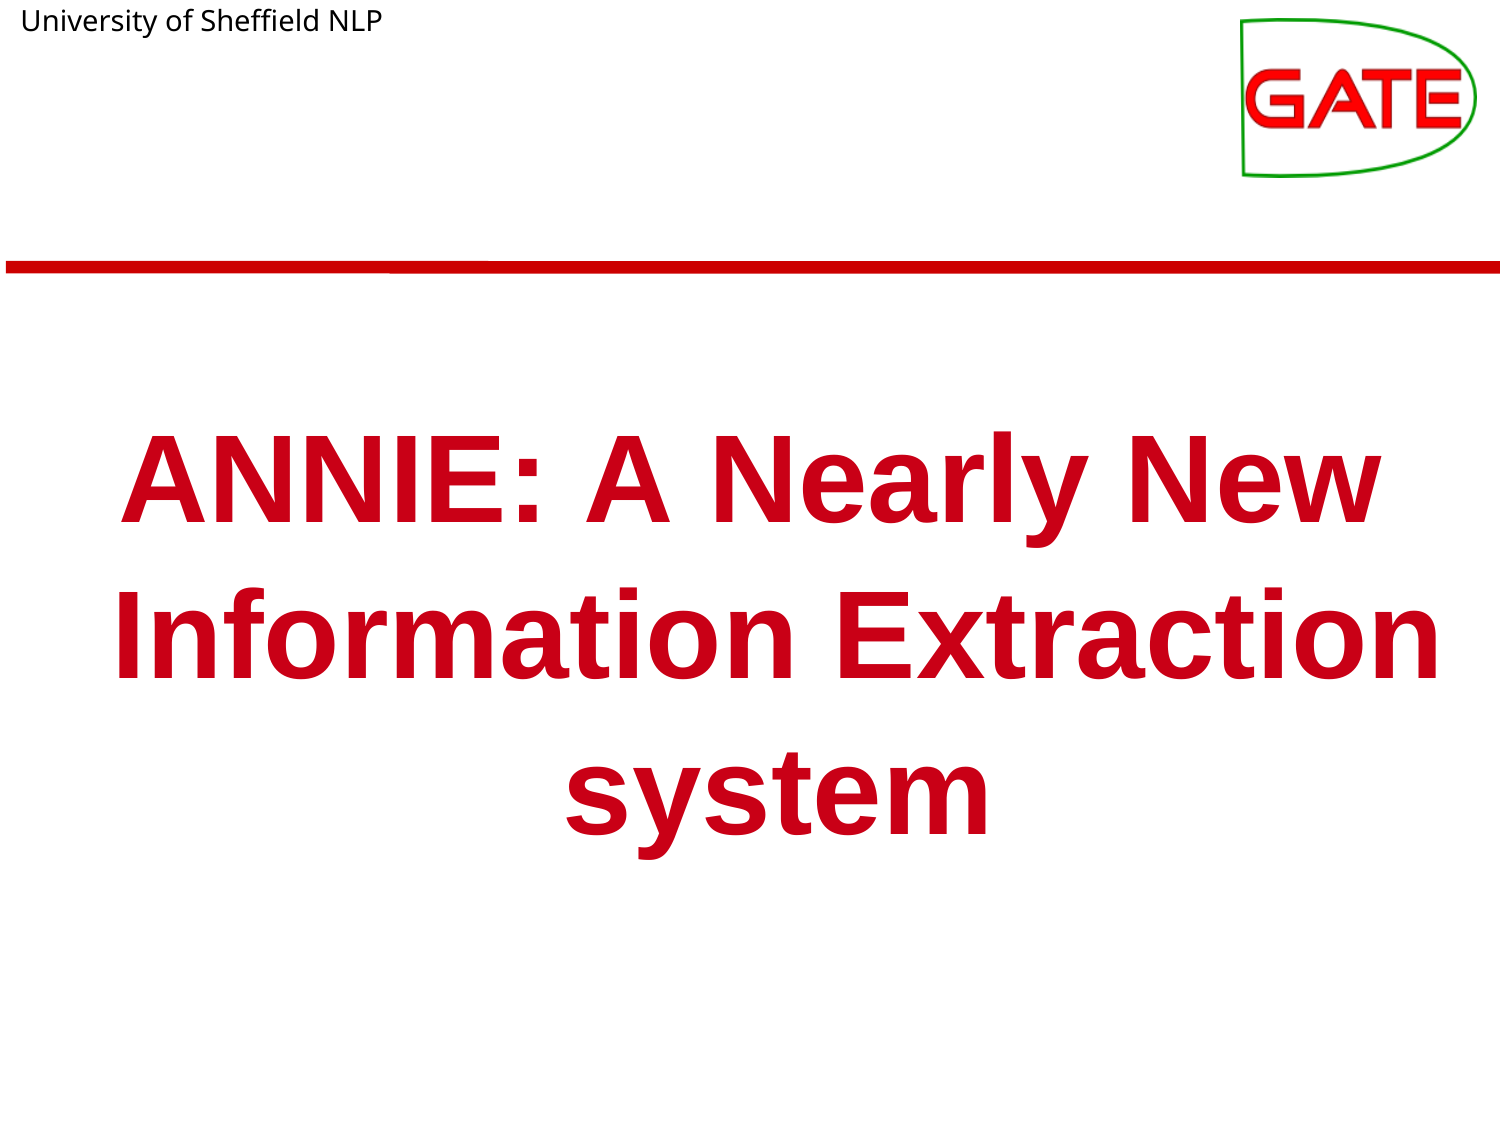

ANNIE: A Nearly New Information Extraction system